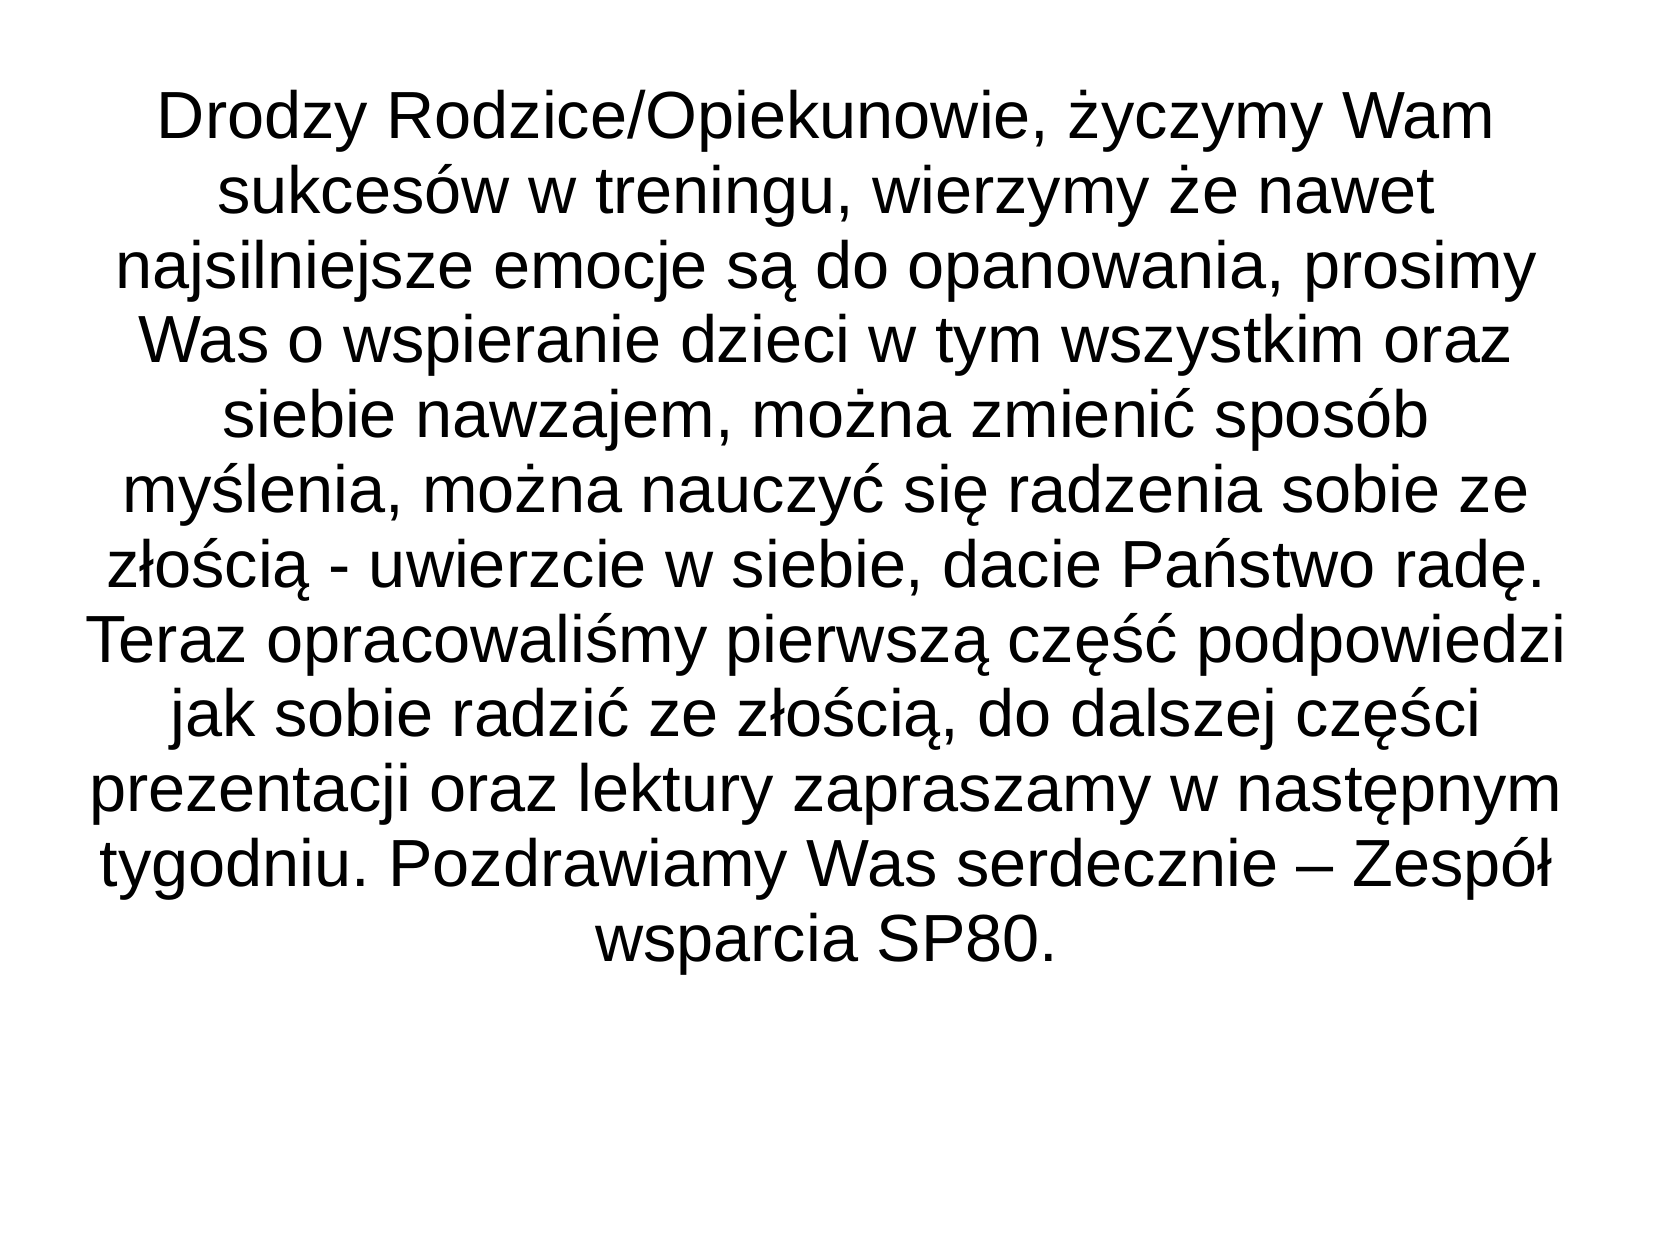

# Drodzy Rodzice/Opiekunowie, życzymy Wam sukcesów w treningu, wierzymy że nawet najsilniejsze emocje są do opanowania, prosimy Was o wspieranie dzieci w tym wszystkim oraz siebie nawzajem, można zmienić sposób myślenia, można nauczyć się radzenia sobie ze złością - uwierzcie w siebie, dacie Państwo radę. Teraz opracowaliśmy pierwszą część podpowiedzi jak sobie radzić ze złością, do dalszej części prezentacji oraz lektury zapraszamy w następnym tygodniu. Pozdrawiamy Was serdecznie – Zespół wsparcia SP80.